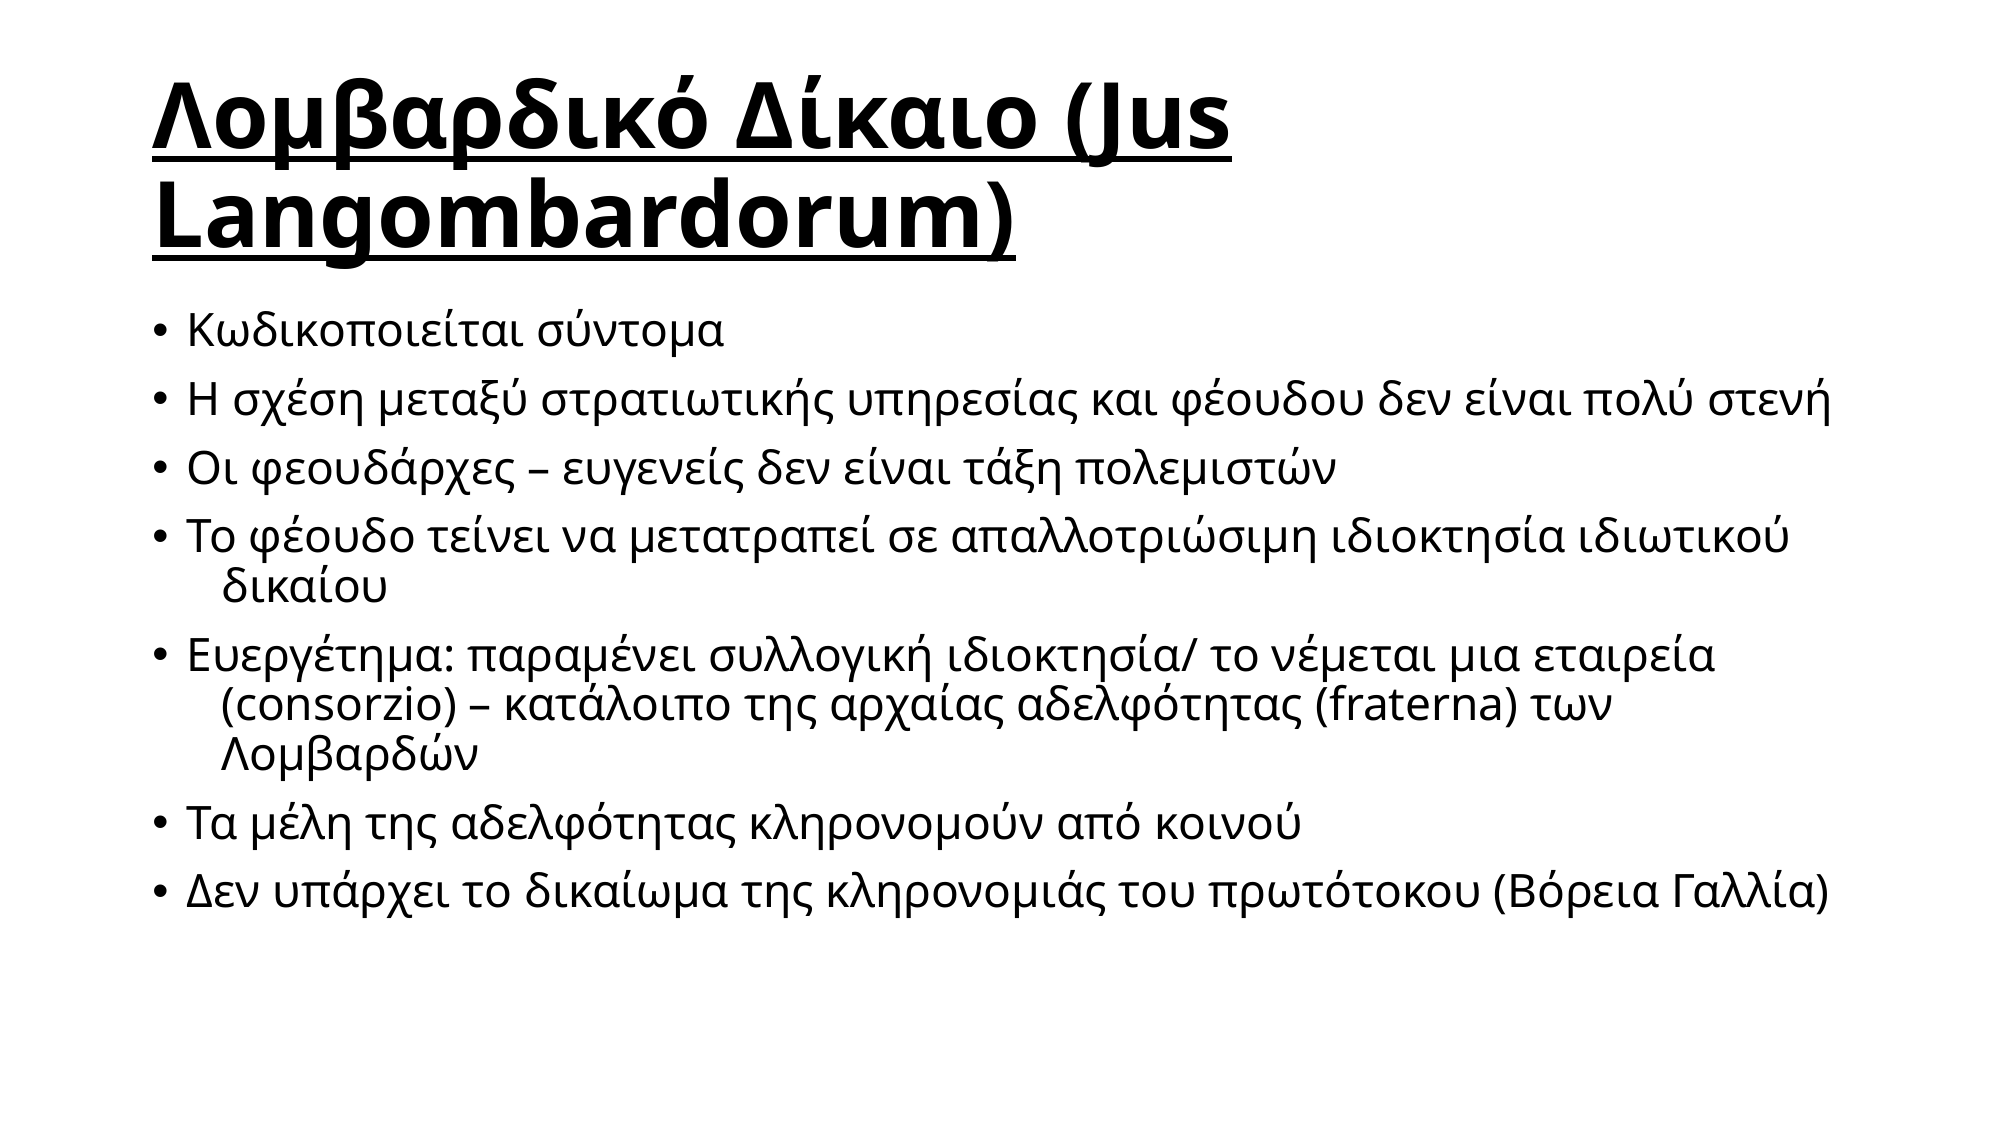

# Λομβαρδικό Δίκαιο (Jus Langombardorum)
Κωδικοποιείται σύντομα
Η σχέση μεταξύ στρατιωτικής υπηρεσίας και φέουδου δεν είναι πολύ στενή
Οι φεουδάρχες – ευγενείς δεν είναι τάξη πολεμιστών
Το φέουδο τείνει να μετατραπεί σε απαλλοτριώσιμη ιδιοκτησία ιδιωτικού δικαίου
Ευεργέτημα: παραμένει συλλογική ιδιοκτησία/ το νέμεται μια εταιρεία (consorzio) – κατάλοιπο της αρχαίας αδελφότητας (fraterna) των Λομβαρδών
Τα μέλη της αδελφότητας κληρονομούν από κοινού
Δεν υπάρχει το δικαίωμα της κληρονομιάς του πρωτότοκου (Βόρεια Γαλλία)